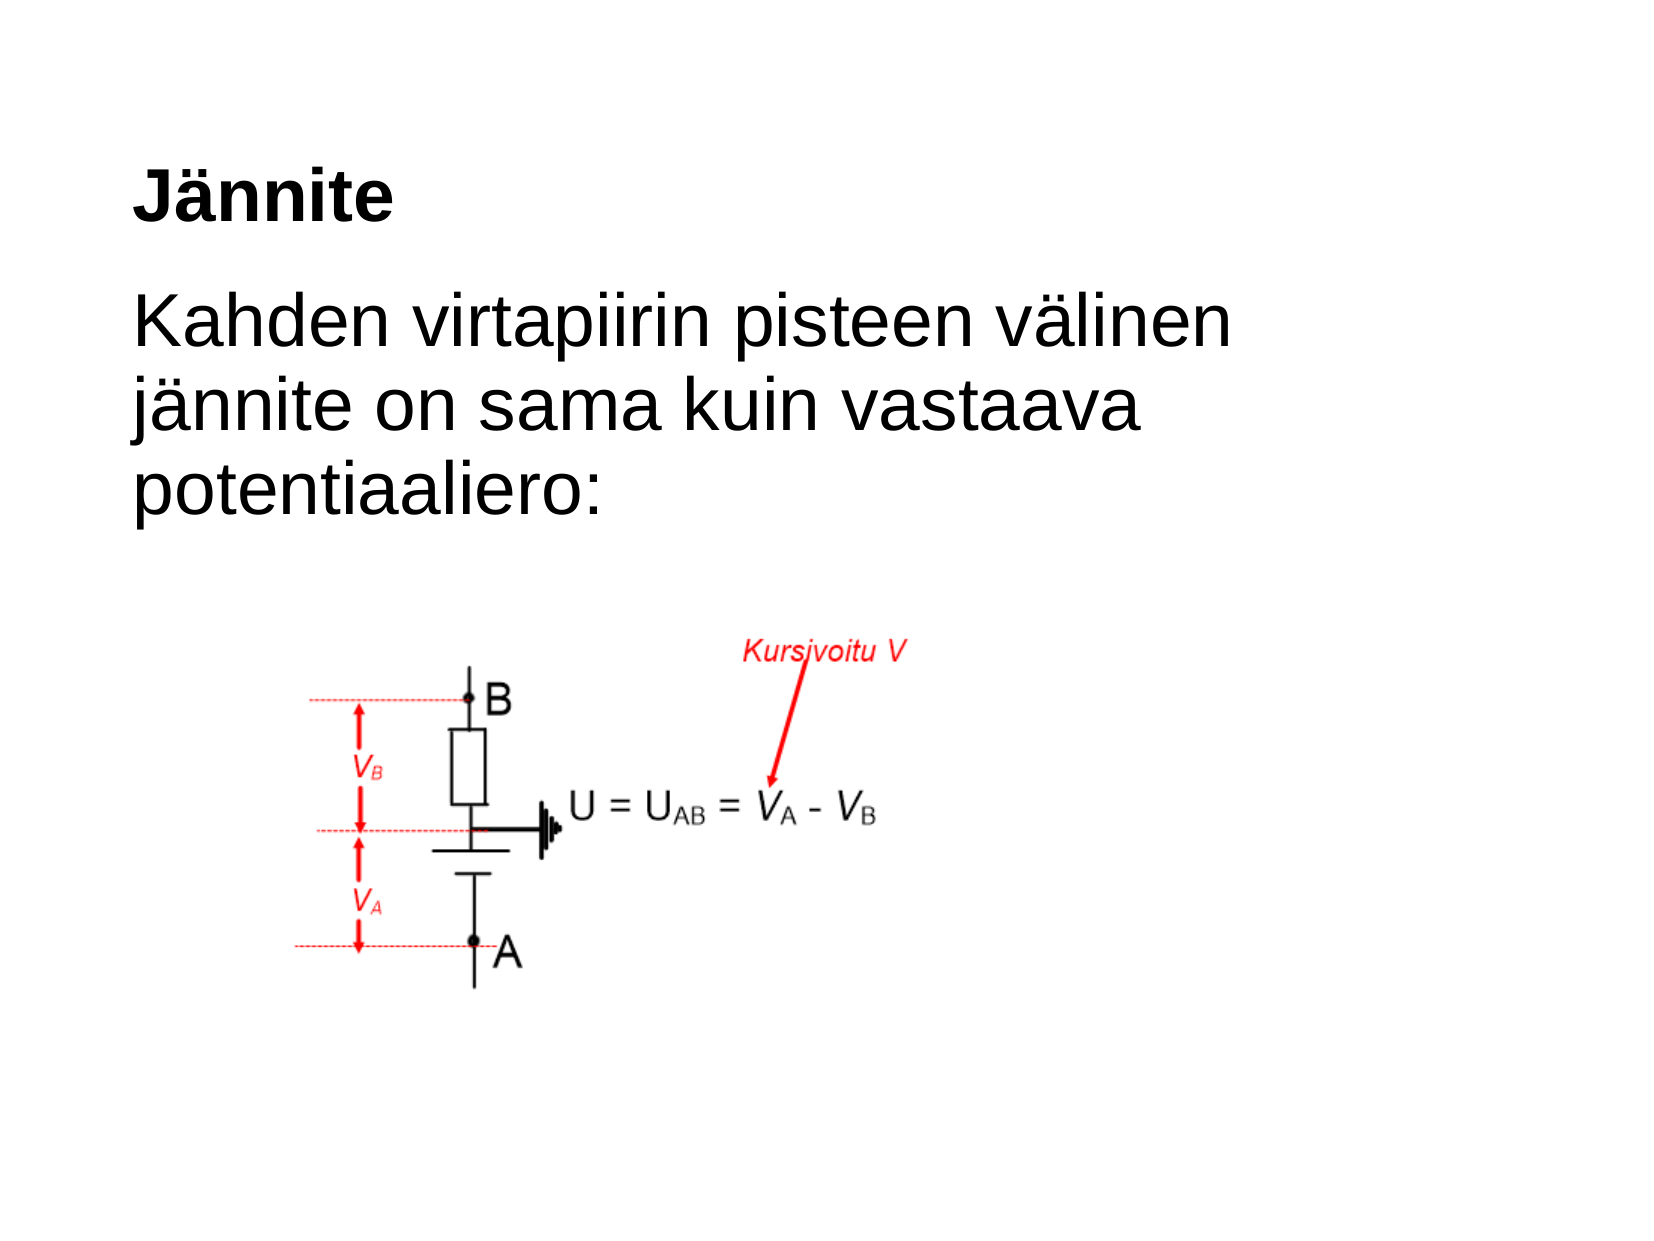

Jännite
Kahden virtapiirin pisteen välinen jännite on sama kuin vastaava potentiaaliero: